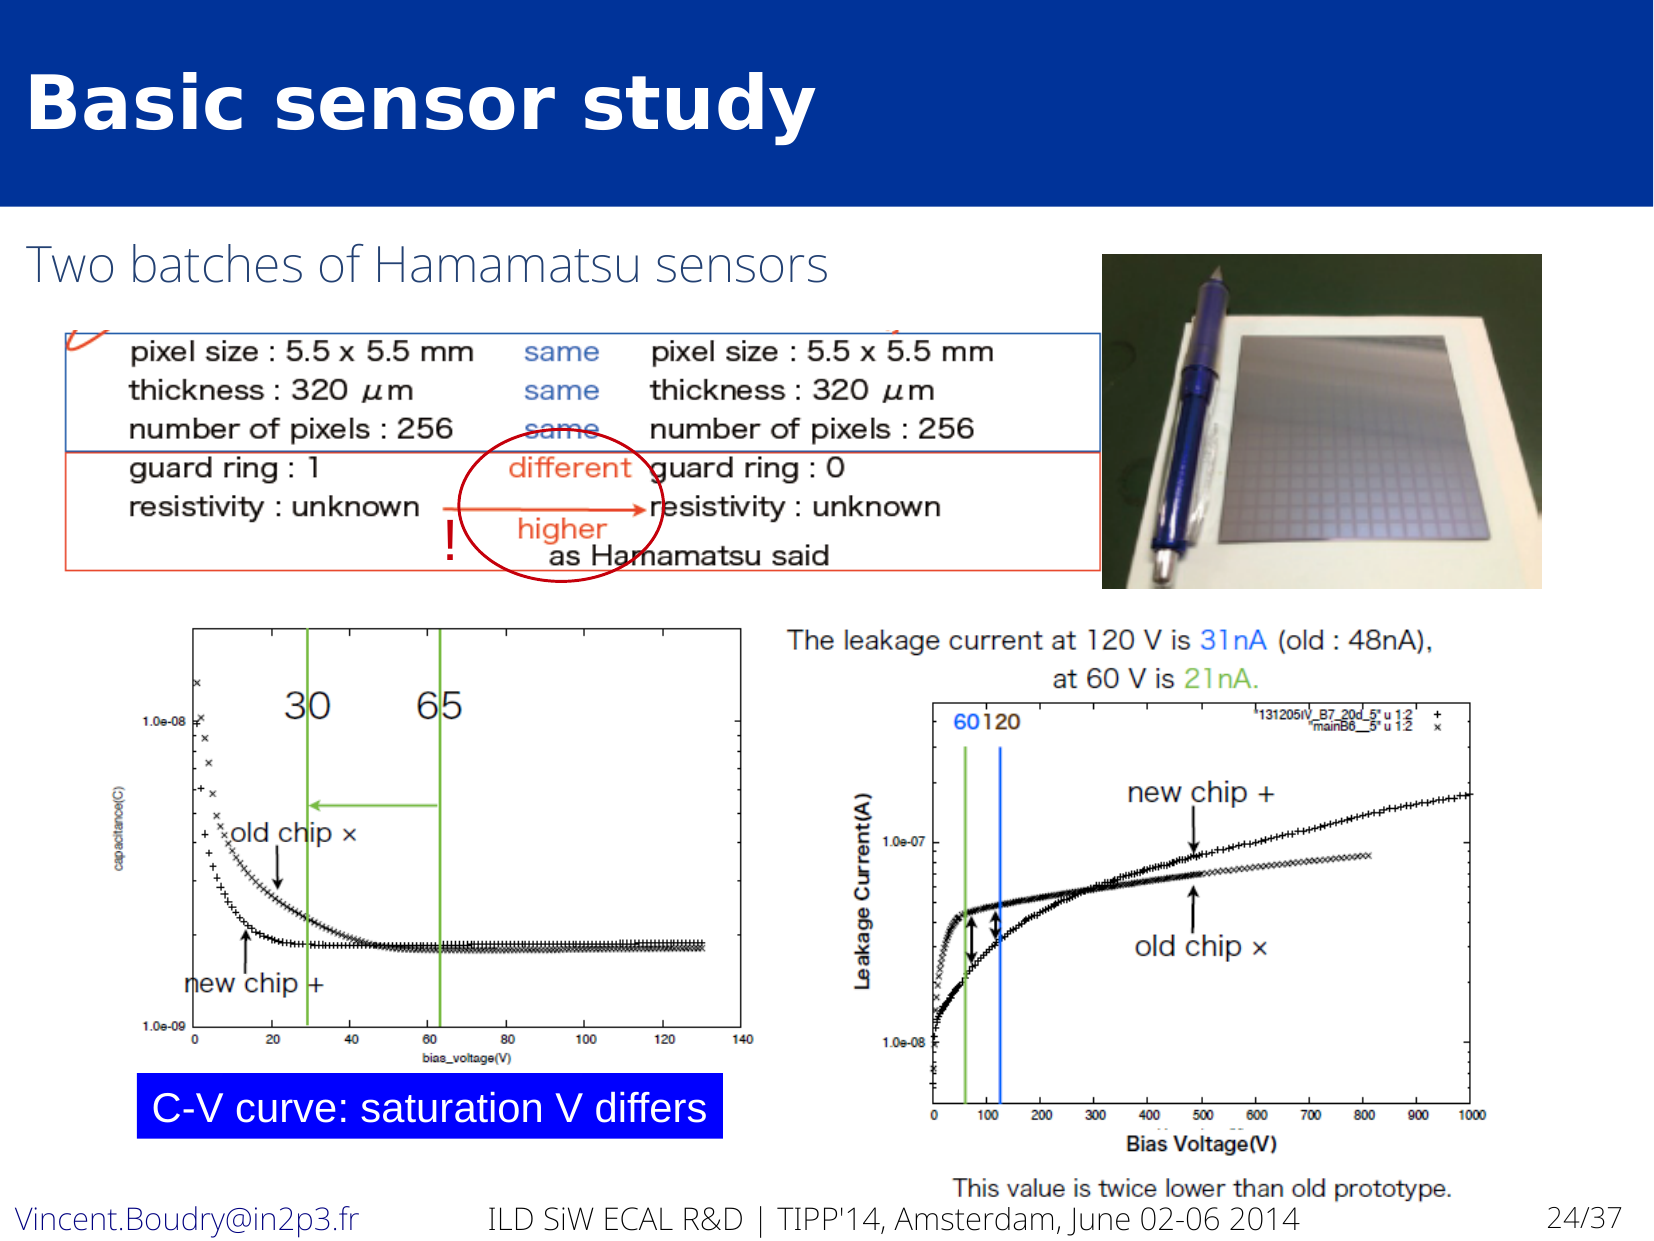

# Basic sensor study
Two batches of Hamamatsu sensors
!
C-V curve: saturation V differs
ILD SiW ECAL R&D | TIPP'14, Amsterdam, June 02-06 2014
24